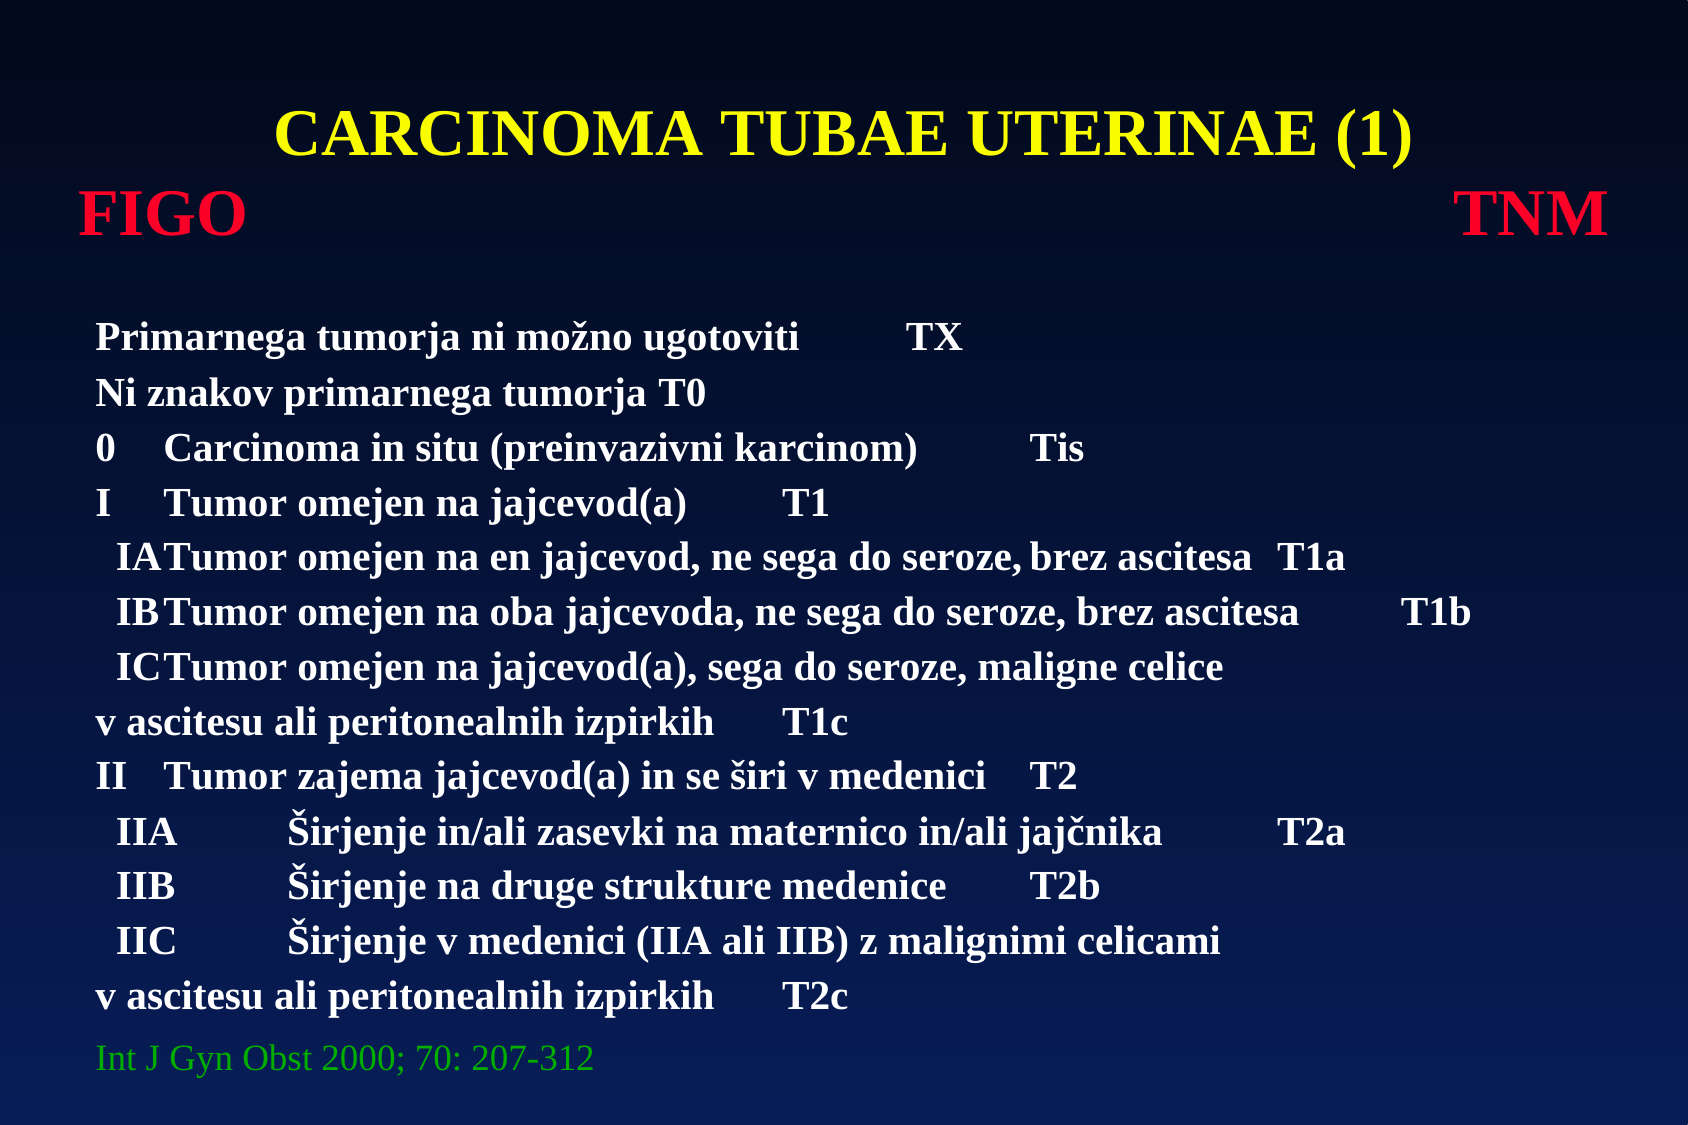

# CARCINOMA TUBAE UTERINAE (1) FIGO										TNM
			Primarnega tumorja ni možno ugotoviti					TX
 			Ni znakov primarnega tumorja						T0
	0		Carcinoma in situ (preinvazivni karcinom)				Tis
	I		Tumor omejen na jajcevod(a)						T1
	 IA		Tumor omejen na en jajcevod, ne sega do seroze,	brez ascitesa		T1a
	 IB		Tumor omejen na oba jajcevoda, ne sega do seroze, brez ascitesa	T1b
	 IC		Tumor omejen na jajcevod(a), sega do seroze, maligne celice
			v ascitesu ali peritonealnih izpirkih						T1c
	II		Tumor zajema jajcevod(a) in se širi v medenici				T2
	 IIA	Širjenje in/ali zasevki na maternico in/ali jajčnika			T2a
	 IIB	Širjenje na druge strukture medenice					T2b
	 IIC	Širjenje v medenici (IIA ali IIB) z malignimi celicami
			v ascitesu ali peritonealnih izpirkih						T2c
									Int J Gyn Obst 2000; 70: 207-312